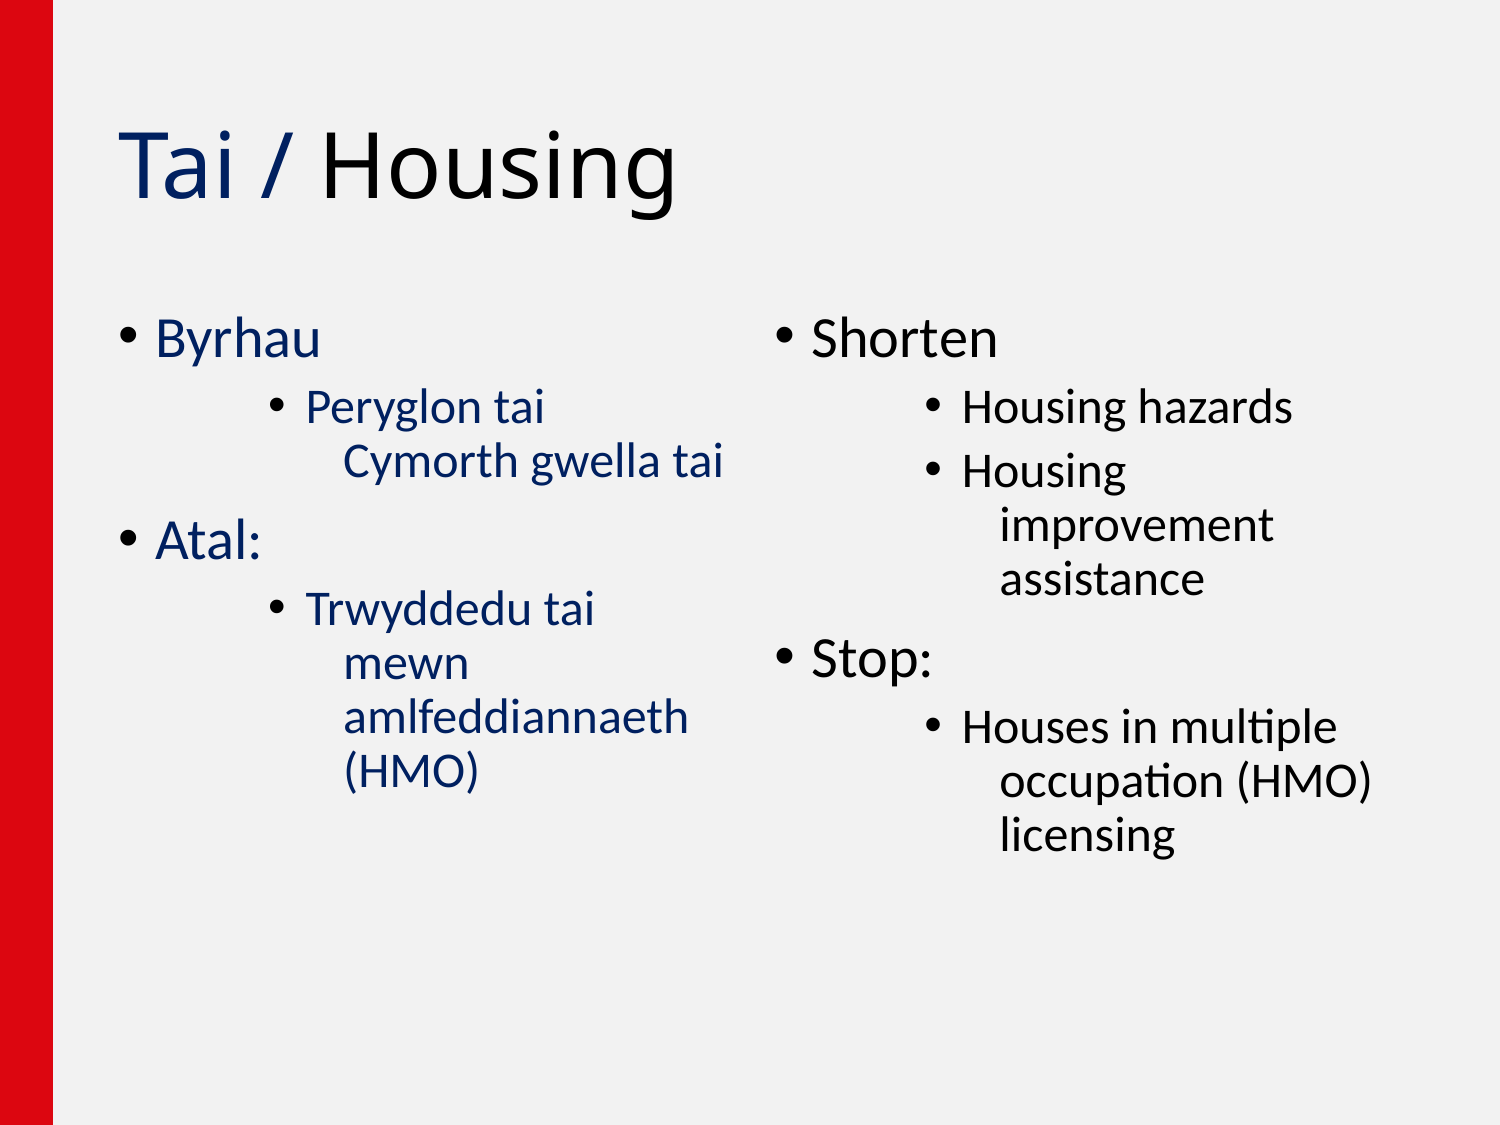

Tai / Housing
Byrhau
Peryglon tai Cymorth gwella tai
Atal:
Trwyddedu tai mewn amlfeddiannaeth (HMO)
# Shorten
Housing hazards
Housing improvement assistance
Stop:
Houses in multiple occupation (HMO) licensing